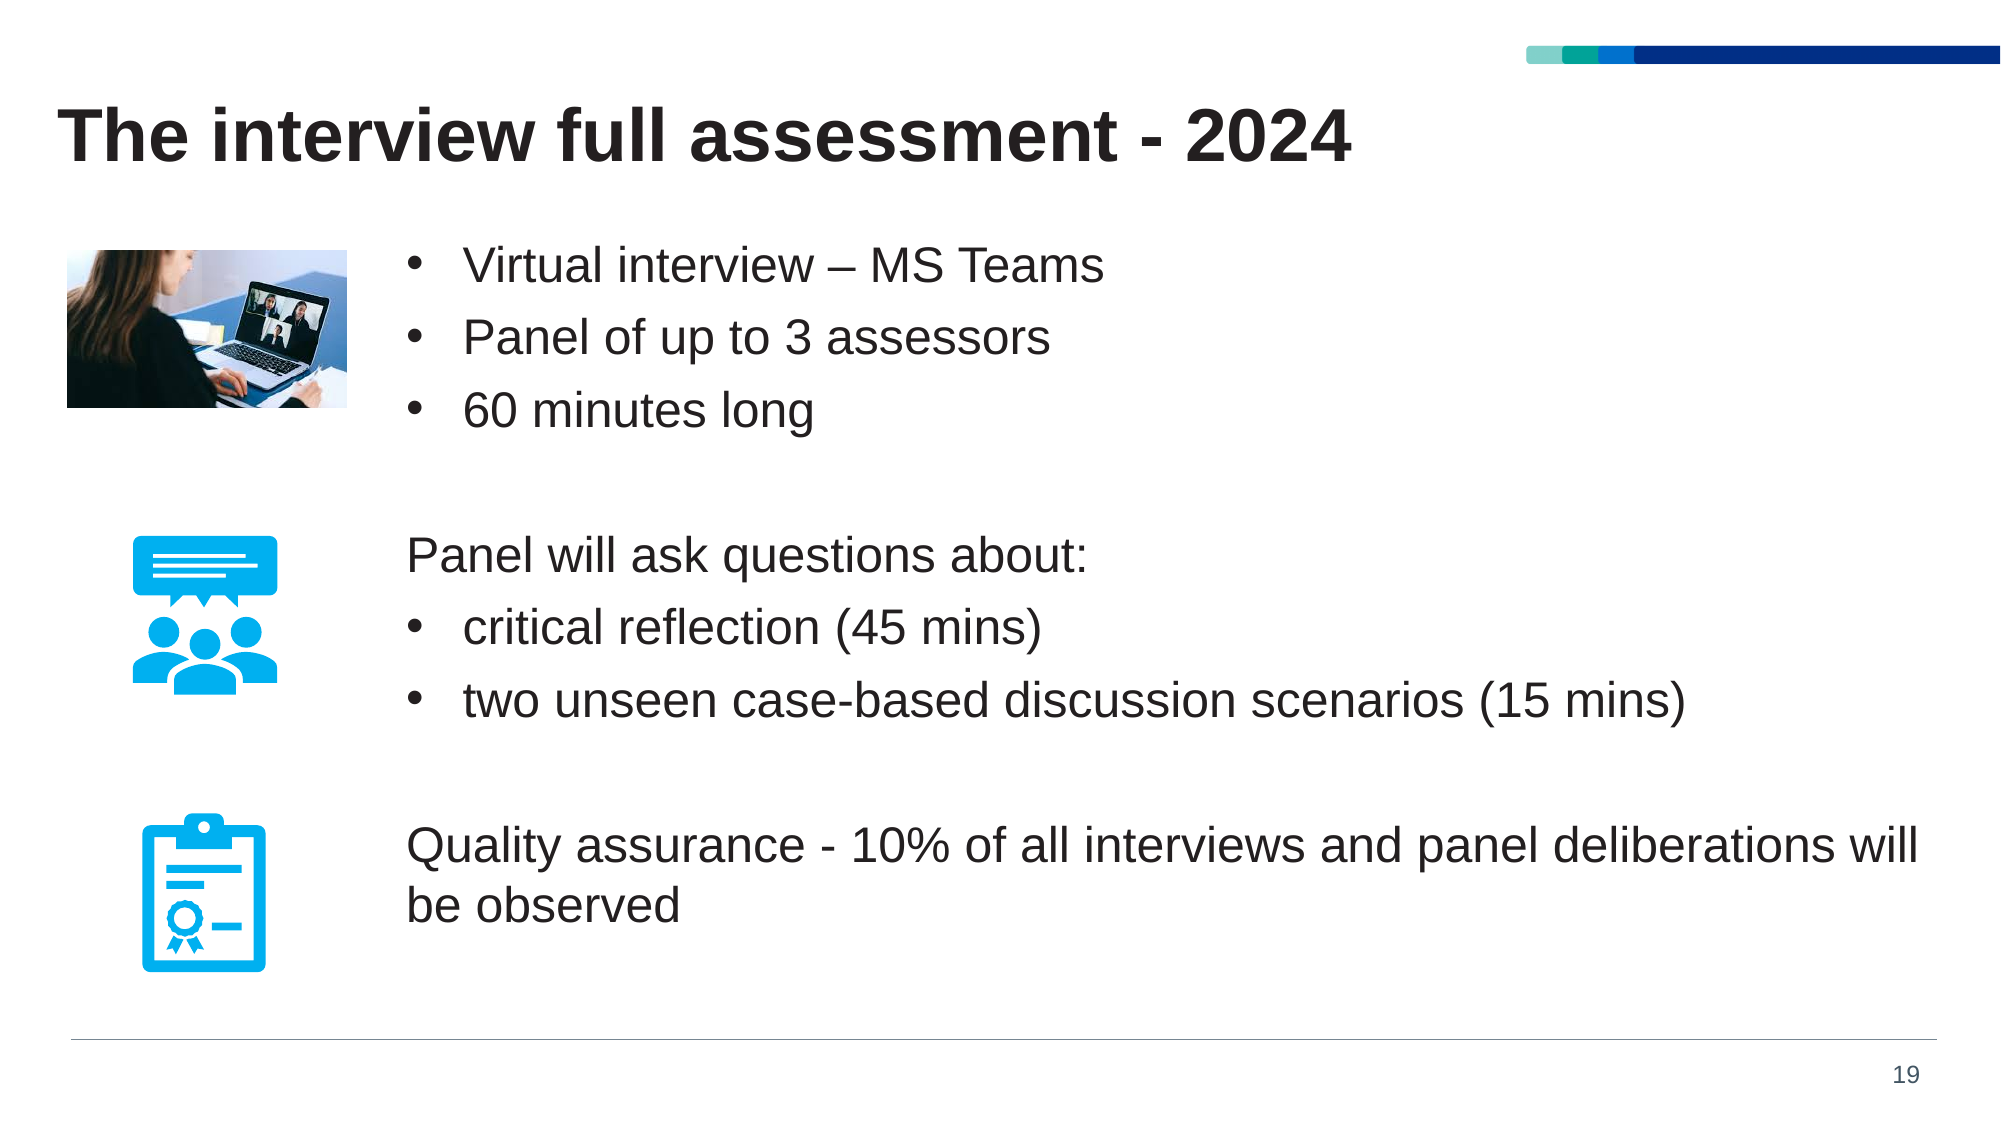

# The interview full assessment - 2024
Virtual interview – MS Teams
Panel of up to 3 assessors
60 minutes long
Panel will ask questions about:
critical reflection (45 mins)
two unseen case-based discussion scenarios (15 mins)
Quality assurance - 10% of all interviews and panel deliberations will be observed